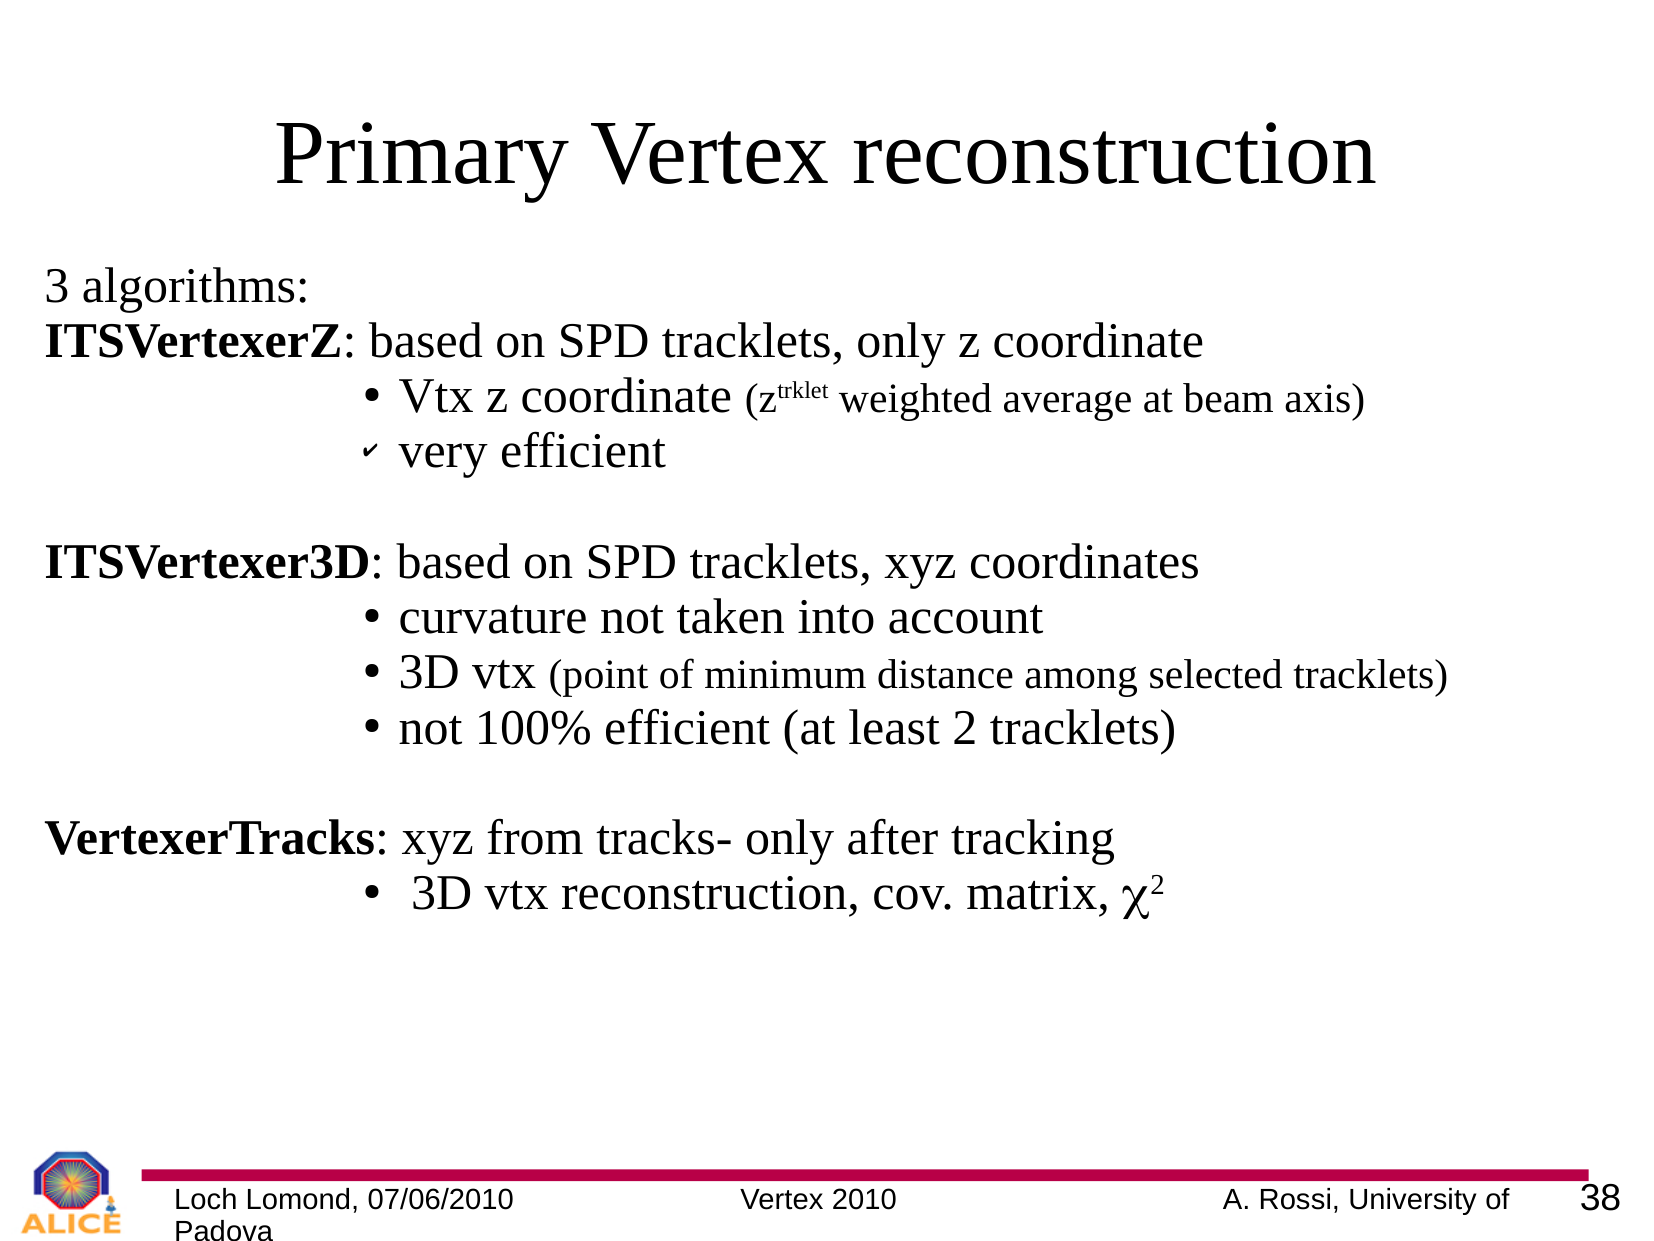

# Primary Vertex reconstruction
3 algorithms:
ITSVertexerZ: based on SPD tracklets, only z coordinate
Vtx z coordinate (ztrklet weighted average at beam axis)
very efficient
ITSVertexer3D: based on SPD tracklets, xyz coordinates
curvature not taken into account
3D vtx (point of minimum distance among selected tracklets)
not 100% efficient (at least 2 tracklets)
VertexerTracks: xyz from tracks- only after tracking
 3D vtx reconstruction, cov. matrix, c2
Loch Lomond, 07/06/2010 		 Vertex 2010 		 A. Rossi, University of Padova
38